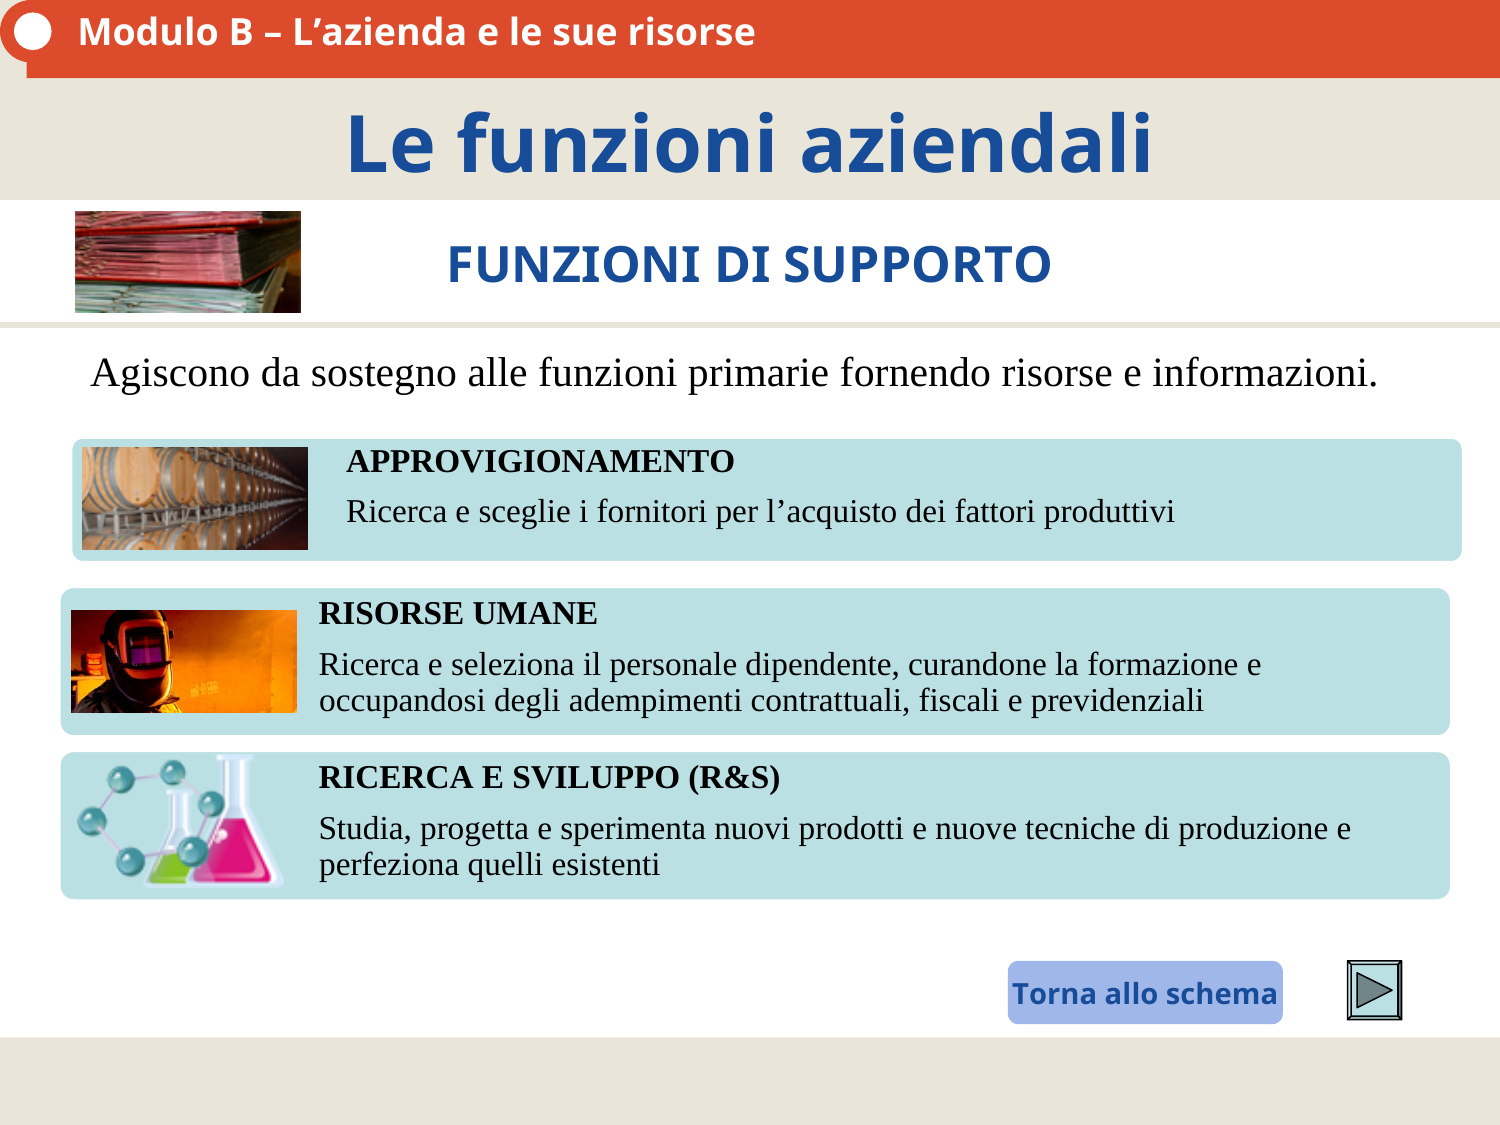

Le funzioni aziendali
# FUNZIONI DI SUPPORTO
Agiscono da sostegno alle funzioni primarie fornendo risorse e informazioni.
APPROVIGIONAMENTO
Ricerca e sceglie i fornitori per l’acquisto dei fattori produttivi
RISORSE UMANE
Ricerca e seleziona il personale dipendente, curandone la formazione e occupandosi degli adempimenti contrattuali, fiscali e previdenziali
RICERCA E SVILUPPO (R&S)
Studia, progetta e sperimenta nuovi prodotti e nuove tecniche di produzione e perfeziona quelli esistenti
Torna allo schema